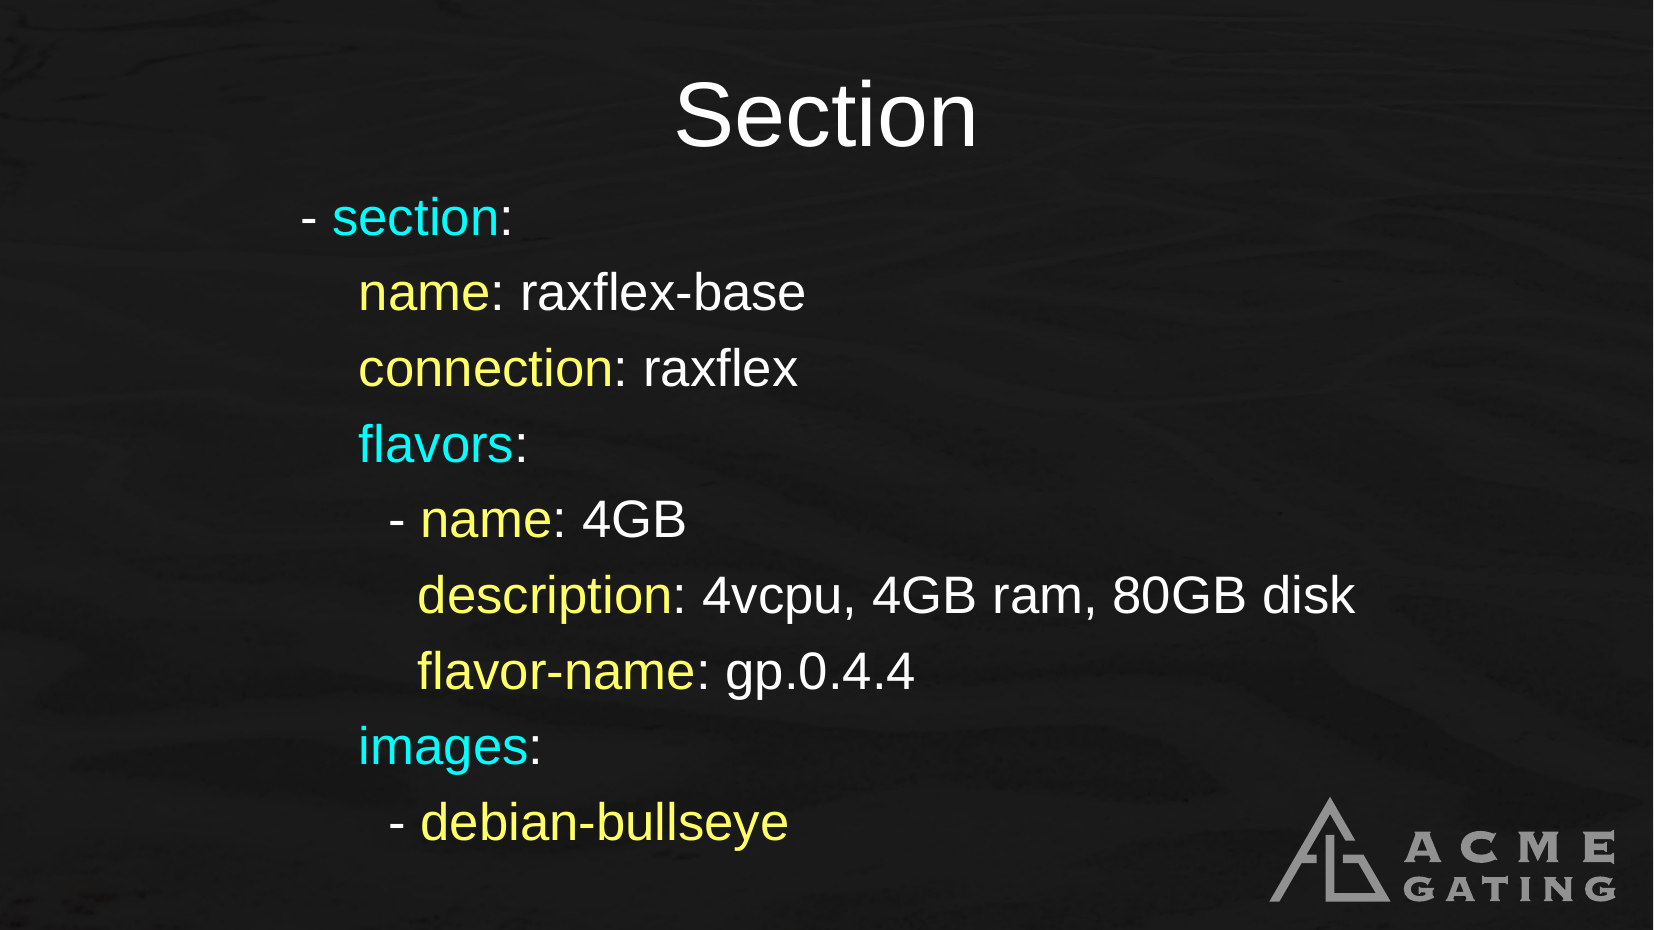

# Section
- section:
 name: raxflex-base
 connection: raxflex
 flavors:
 - name: 4GB
 description: 4vcpu, 4GB ram, 80GB disk
 flavor-name: gp.0.4.4
 images:
 - debian-bullseye